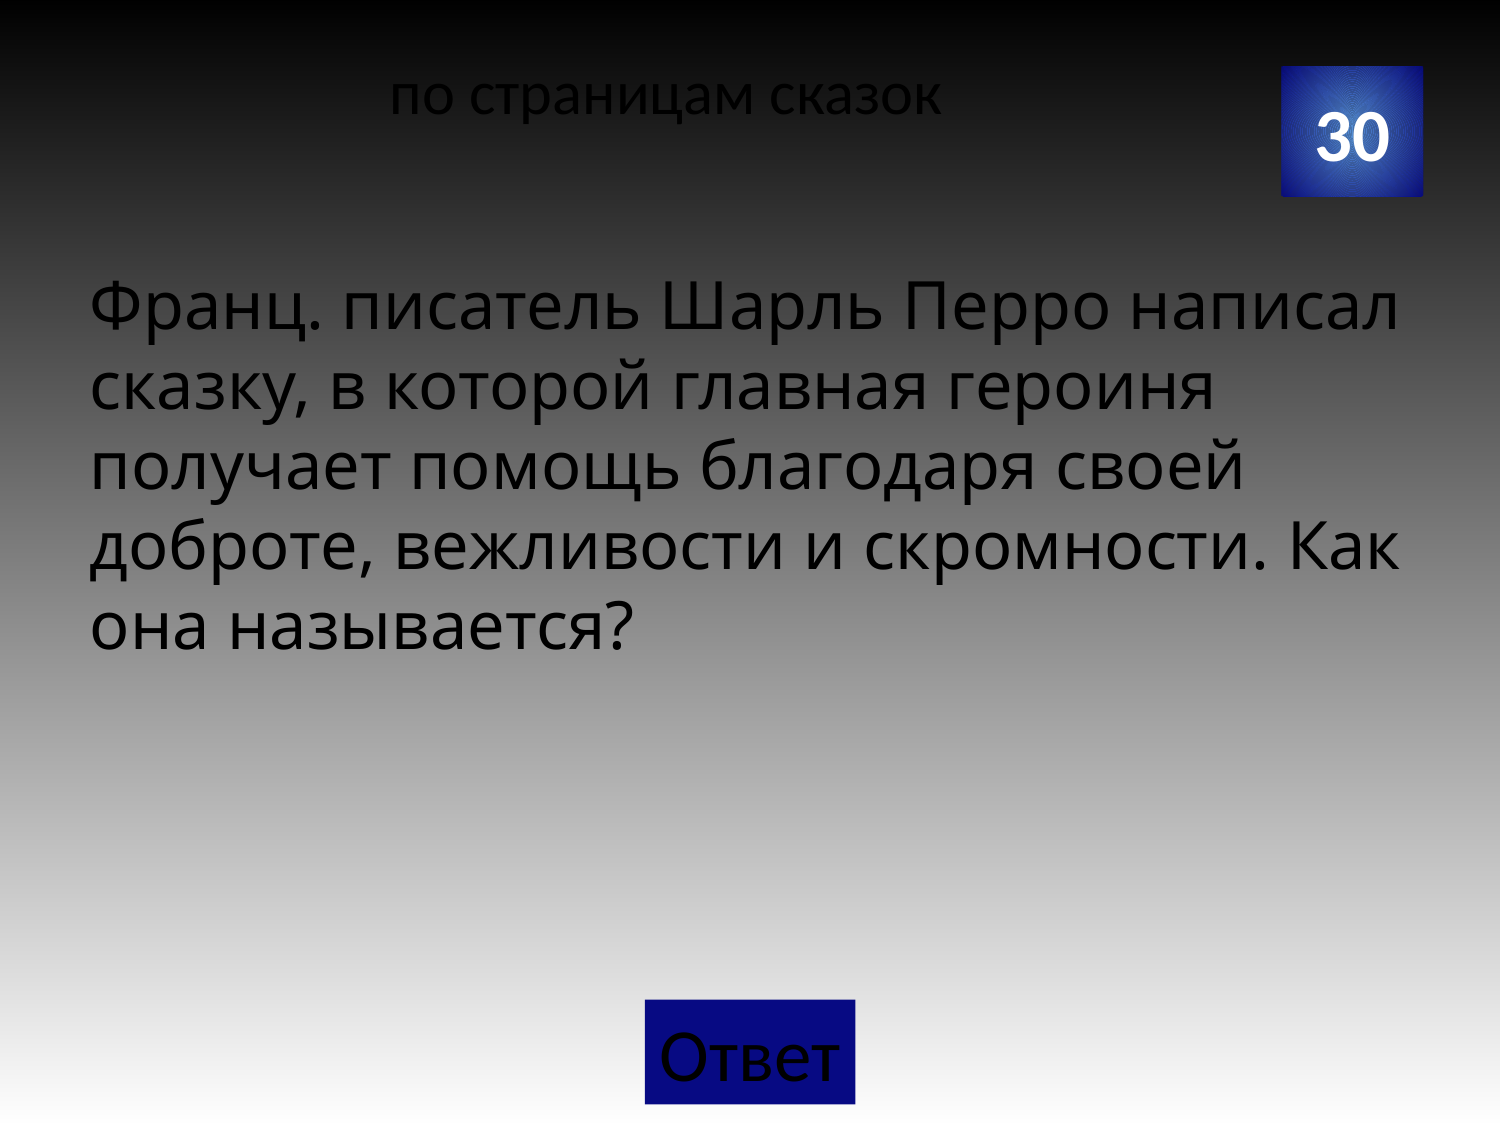

# по страницам сказок
30
Франц. писатель Шарль Перро написал сказку, в которой главная героиня получает помощь благодаря своей доброте, вежливости и скромности. Как она называется?